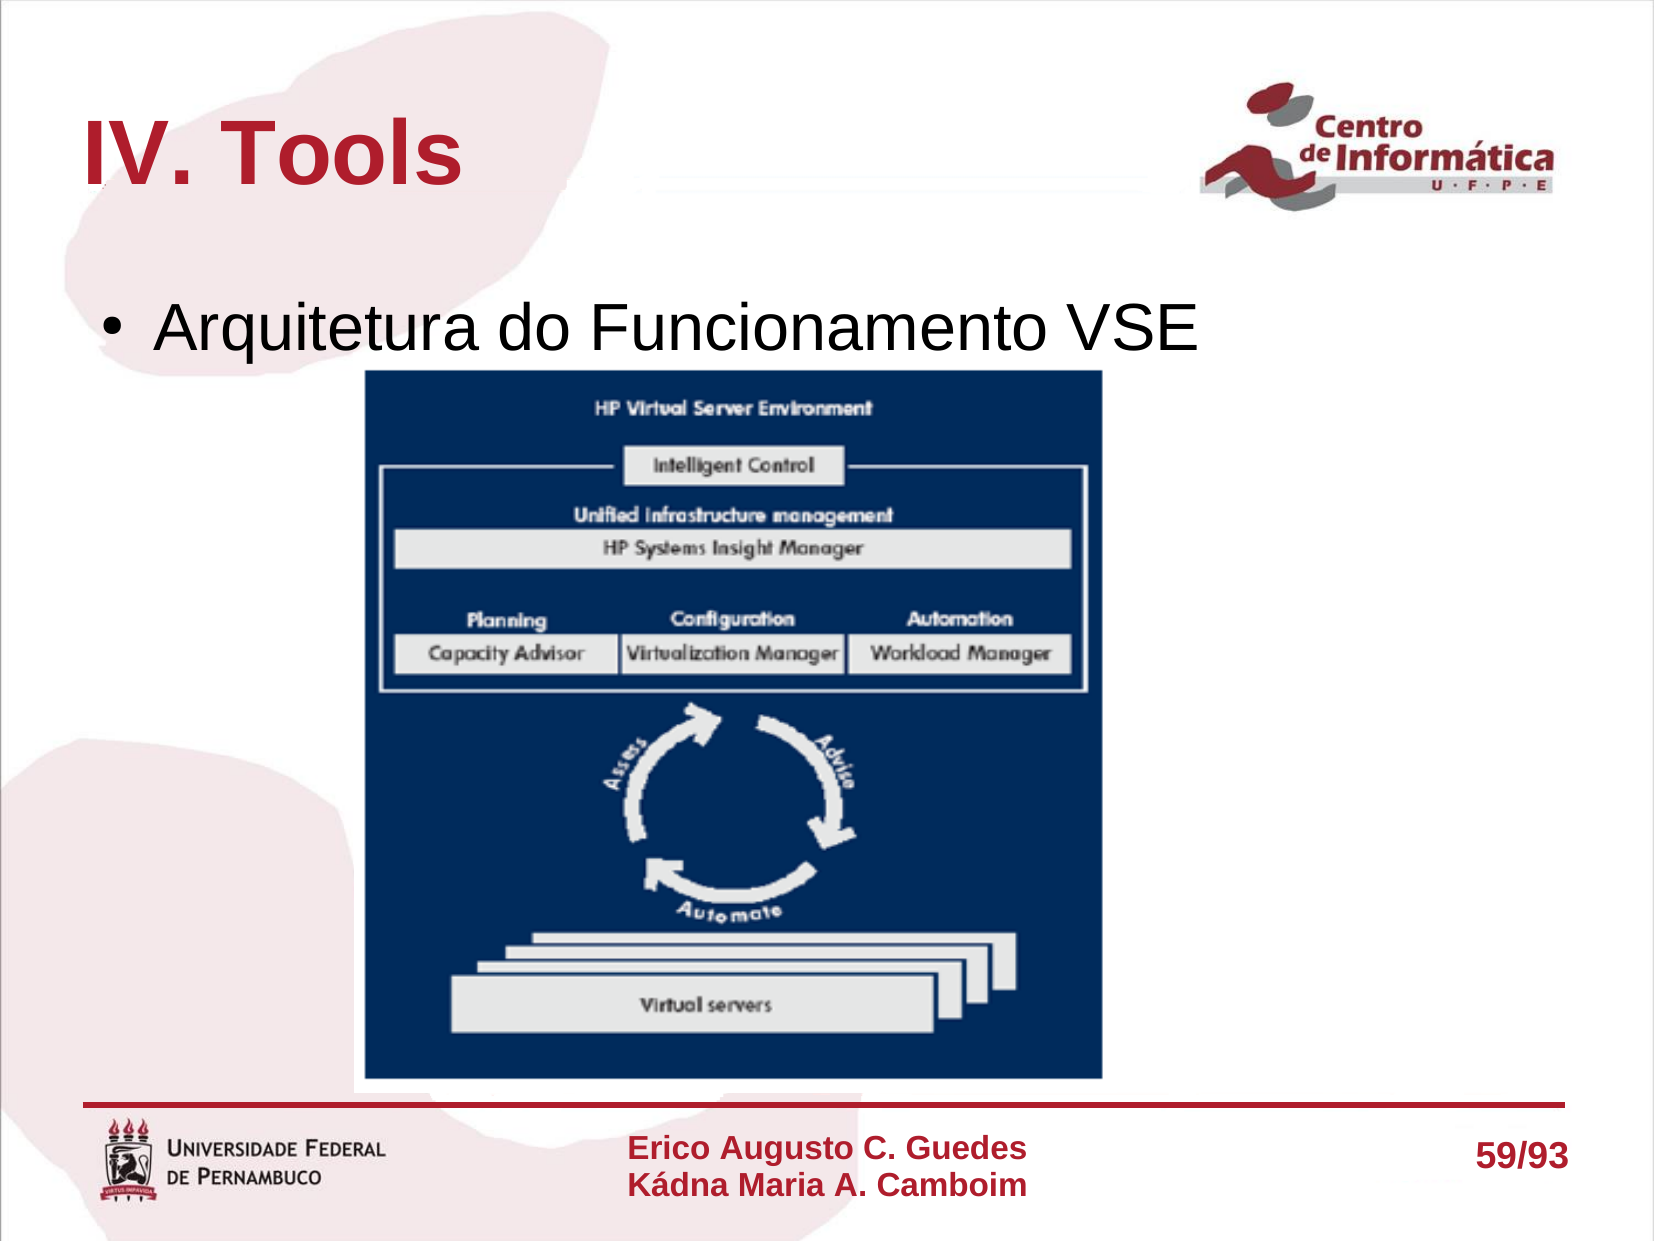

# IV. Tools
Arquitetura do Funcionamento VSE